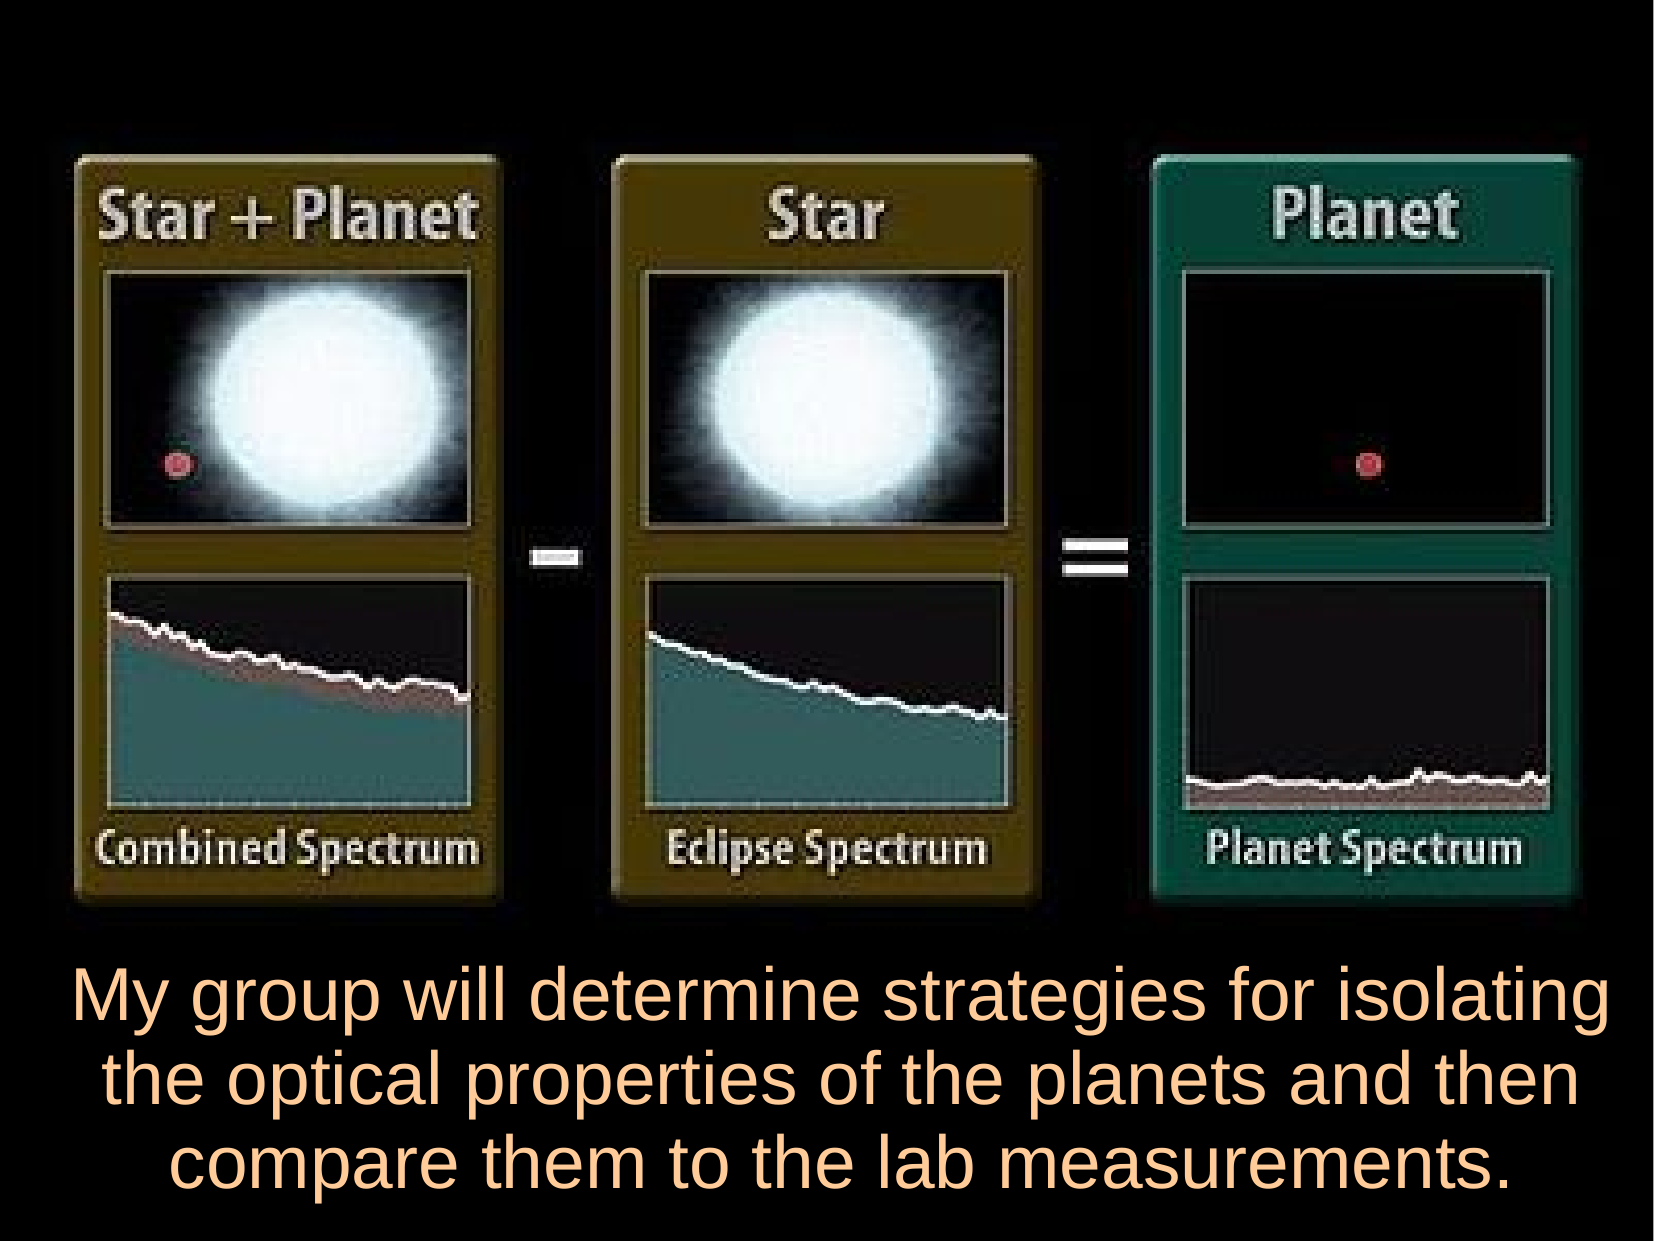

My group will determine strategies for isolating the optical properties of the planets and then compare them to the lab measurements.